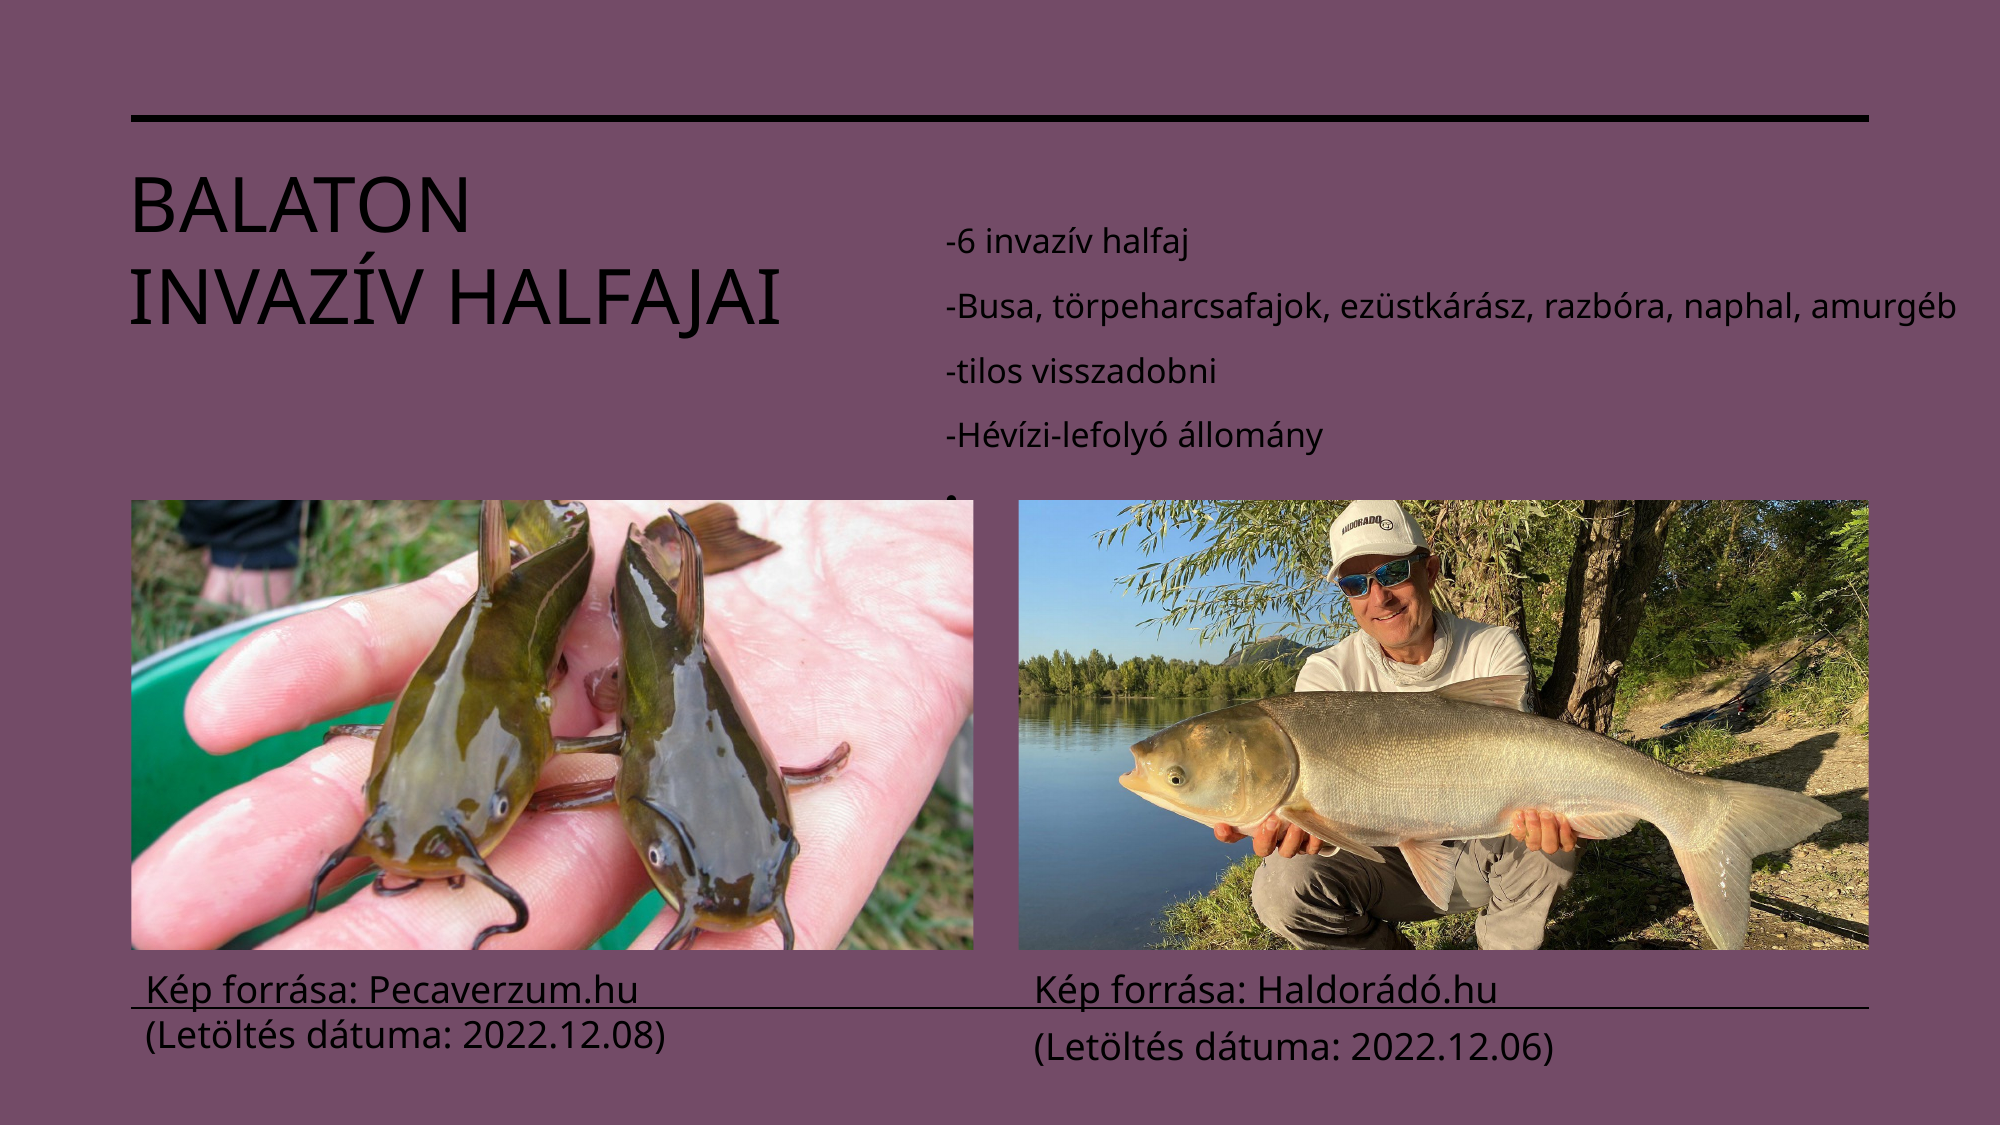

# Balaton Invazív halfajai
-6 invazív halfaj
-Busa, törpeharcsafajok, ezüstkárász, razbóra, naphal, amurgéb
-tilos visszadobni
-Hévízi-lefolyó állomány
Kép forrása: Haldorádó.hu
(Letöltés dátuma: 2022.12.06)
Kép forrása: Pecaverzum.hu
(Letöltés dátuma: 2022.12.08)